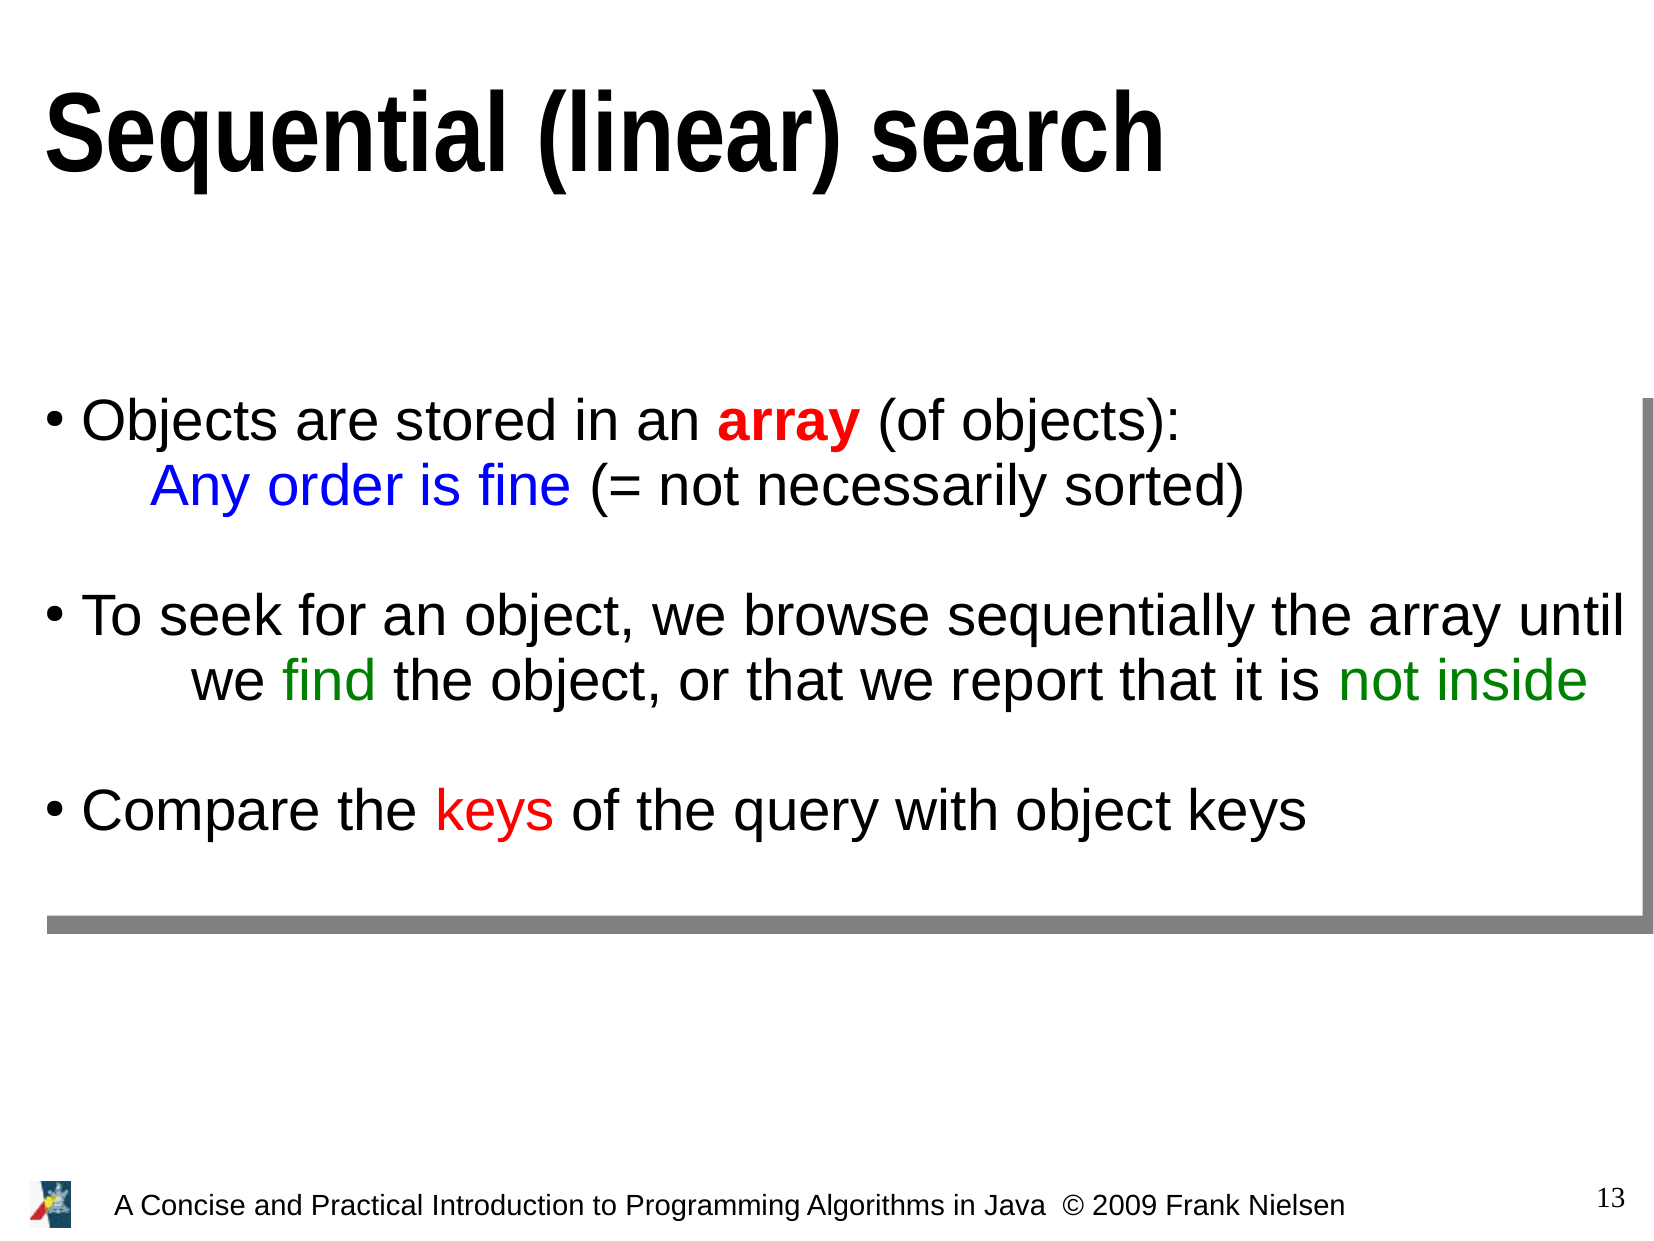

Sequential (linear) search
 Objects are stored in an array (of objects):
Any order is fine (= not necessarily sorted)
 To seek for an object, we browse sequentially the array until
		we find the object, or that we report that it is not inside
 Compare the keys of the query with object keys